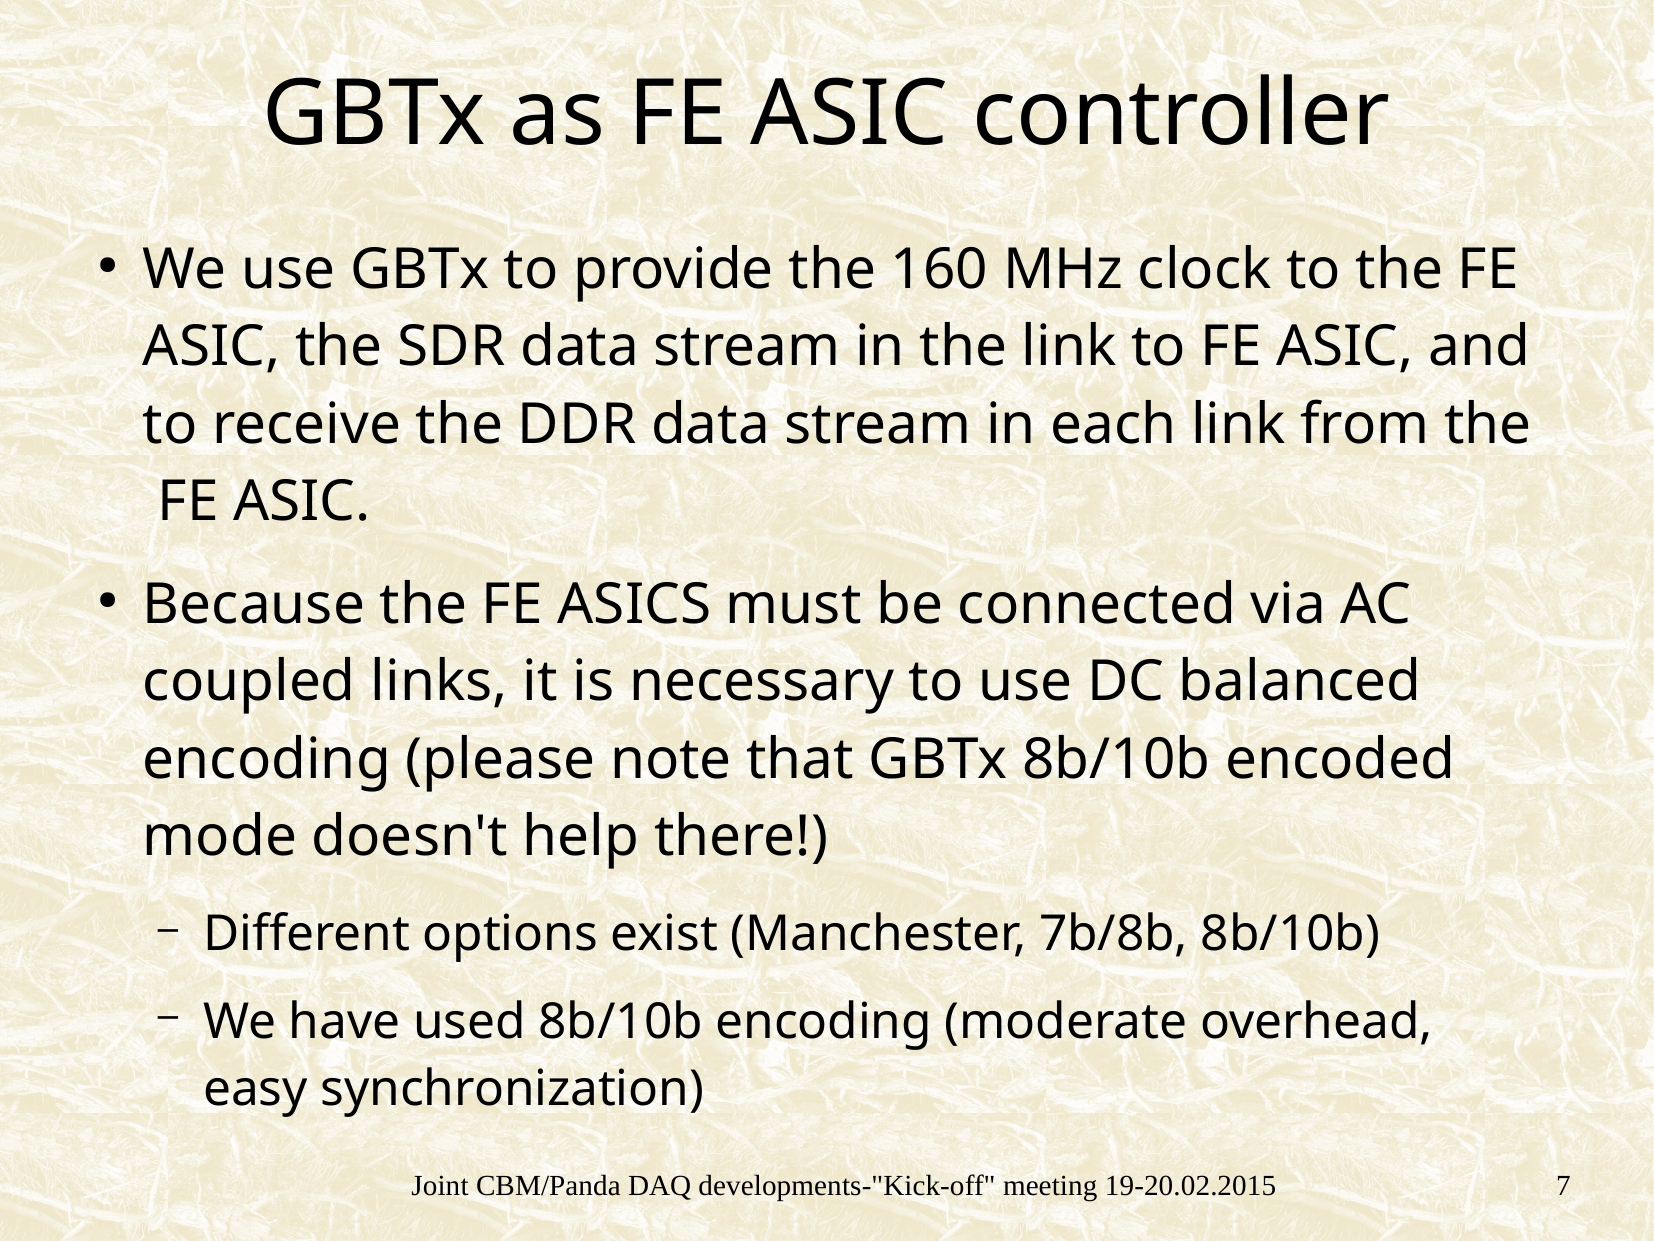

# GBTx as FE ASIC controller
We use GBTx to provide the 160 MHz clock to the FE ASIC, the SDR data stream in the link to FE ASIC, and to receive the DDR data stream in each link from the FE ASIC.
Because the FE ASICS must be connected via AC coupled links, it is necessary to use DC balanced encoding (please note that GBTx 8b/10b encoded mode doesn't help there!)
Different options exist (Manchester, 7b/8b, 8b/10b)
We have used 8b/10b encoding (moderate overhead, easy synchronization)
Joint CBM/Panda DAQ developments-"Kick-off" meeting 19-20.02.2015
7